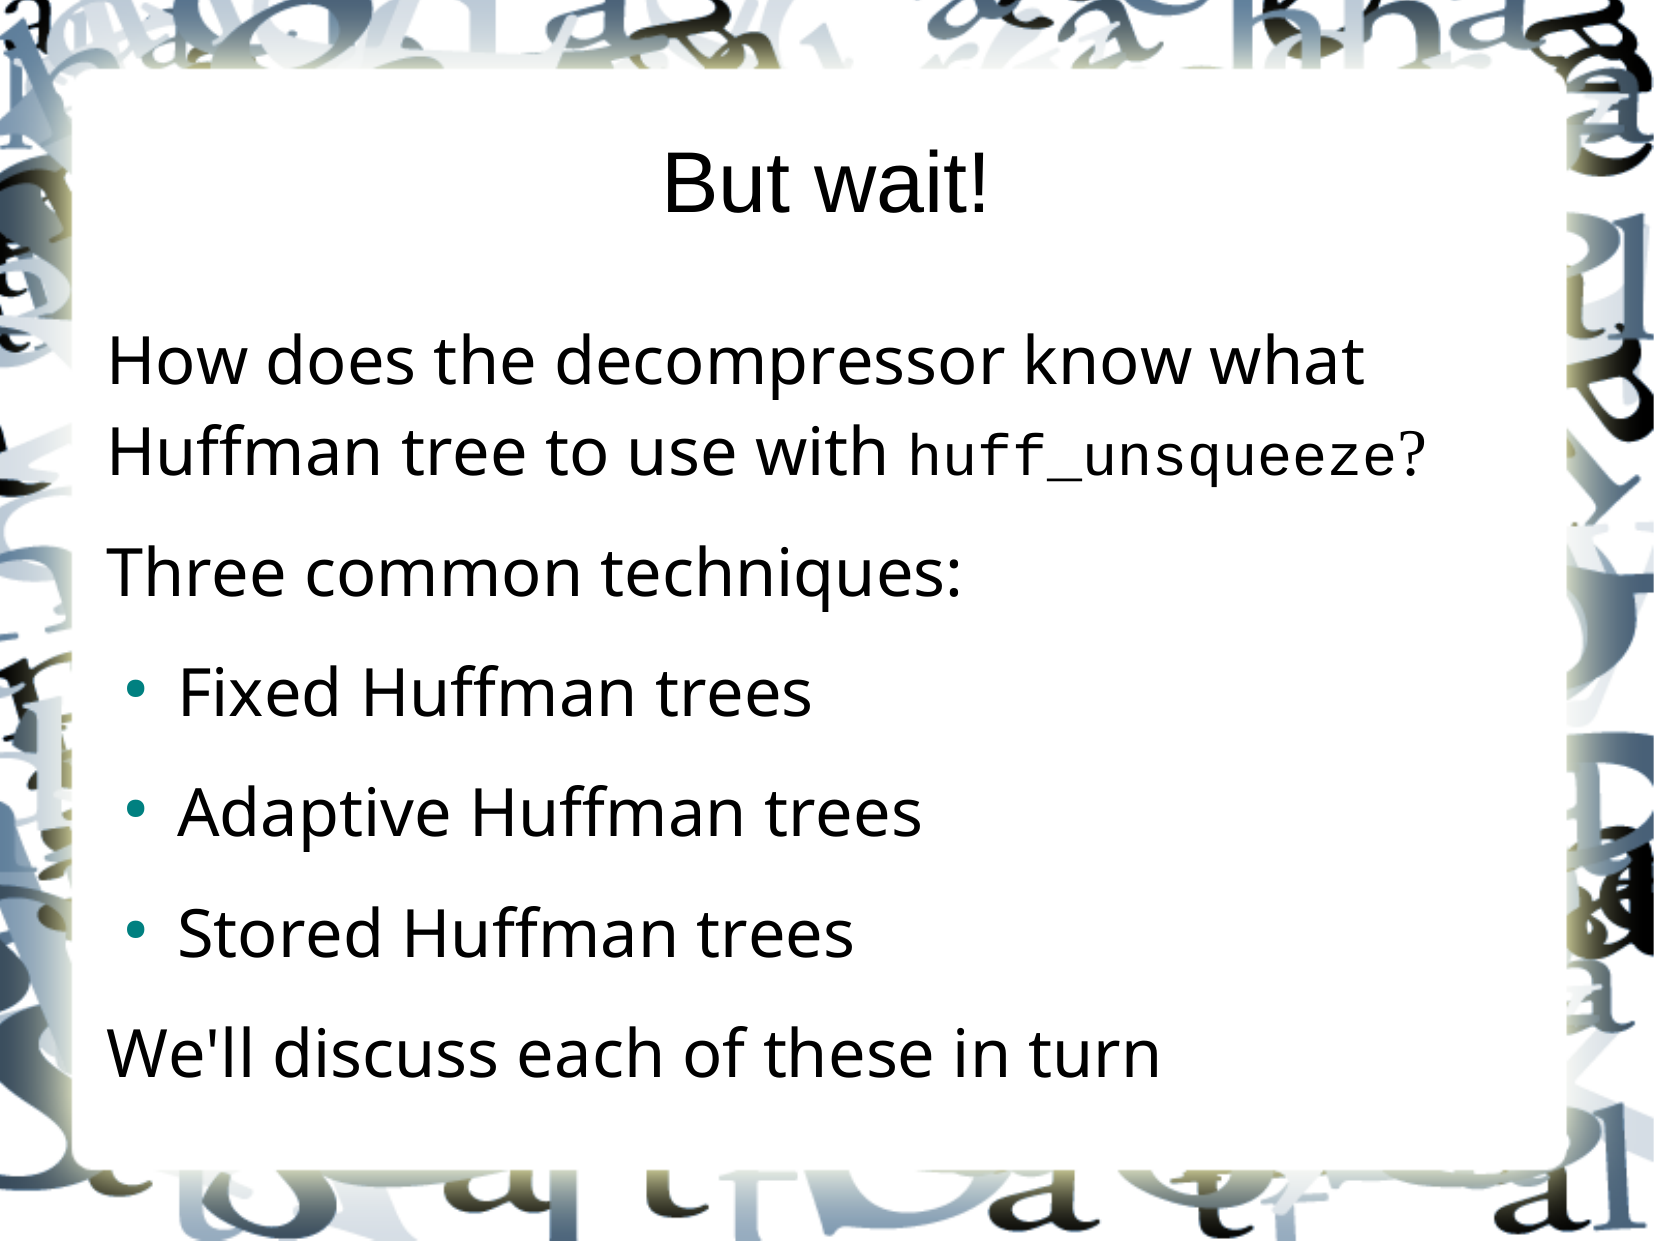

# But wait!
How does the decompressor know what Huffman tree to use with huff_unsqueeze?
Three common techniques:
Fixed Huffman trees
Adaptive Huffman trees
Stored Huffman trees
We'll discuss each of these in turn